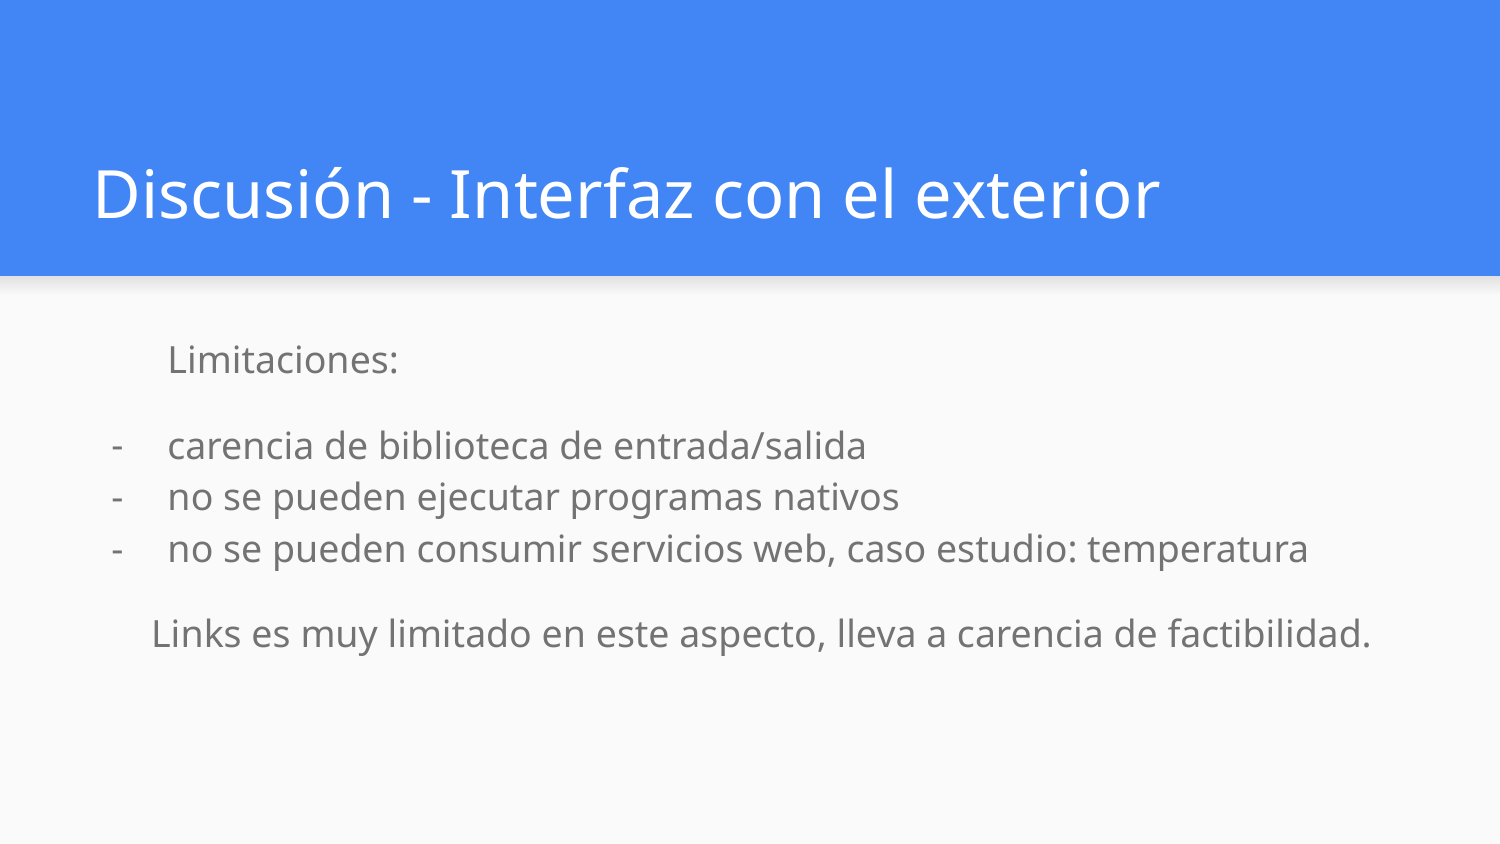

# Discusión - Interfaz con el exterior
Limitaciones:
carencia de biblioteca de entrada/salida
no se pueden ejecutar programas nativos
no se pueden consumir servicios web, caso estudio: temperatura
 Links es muy limitado en este aspecto, lleva a carencia de factibilidad.